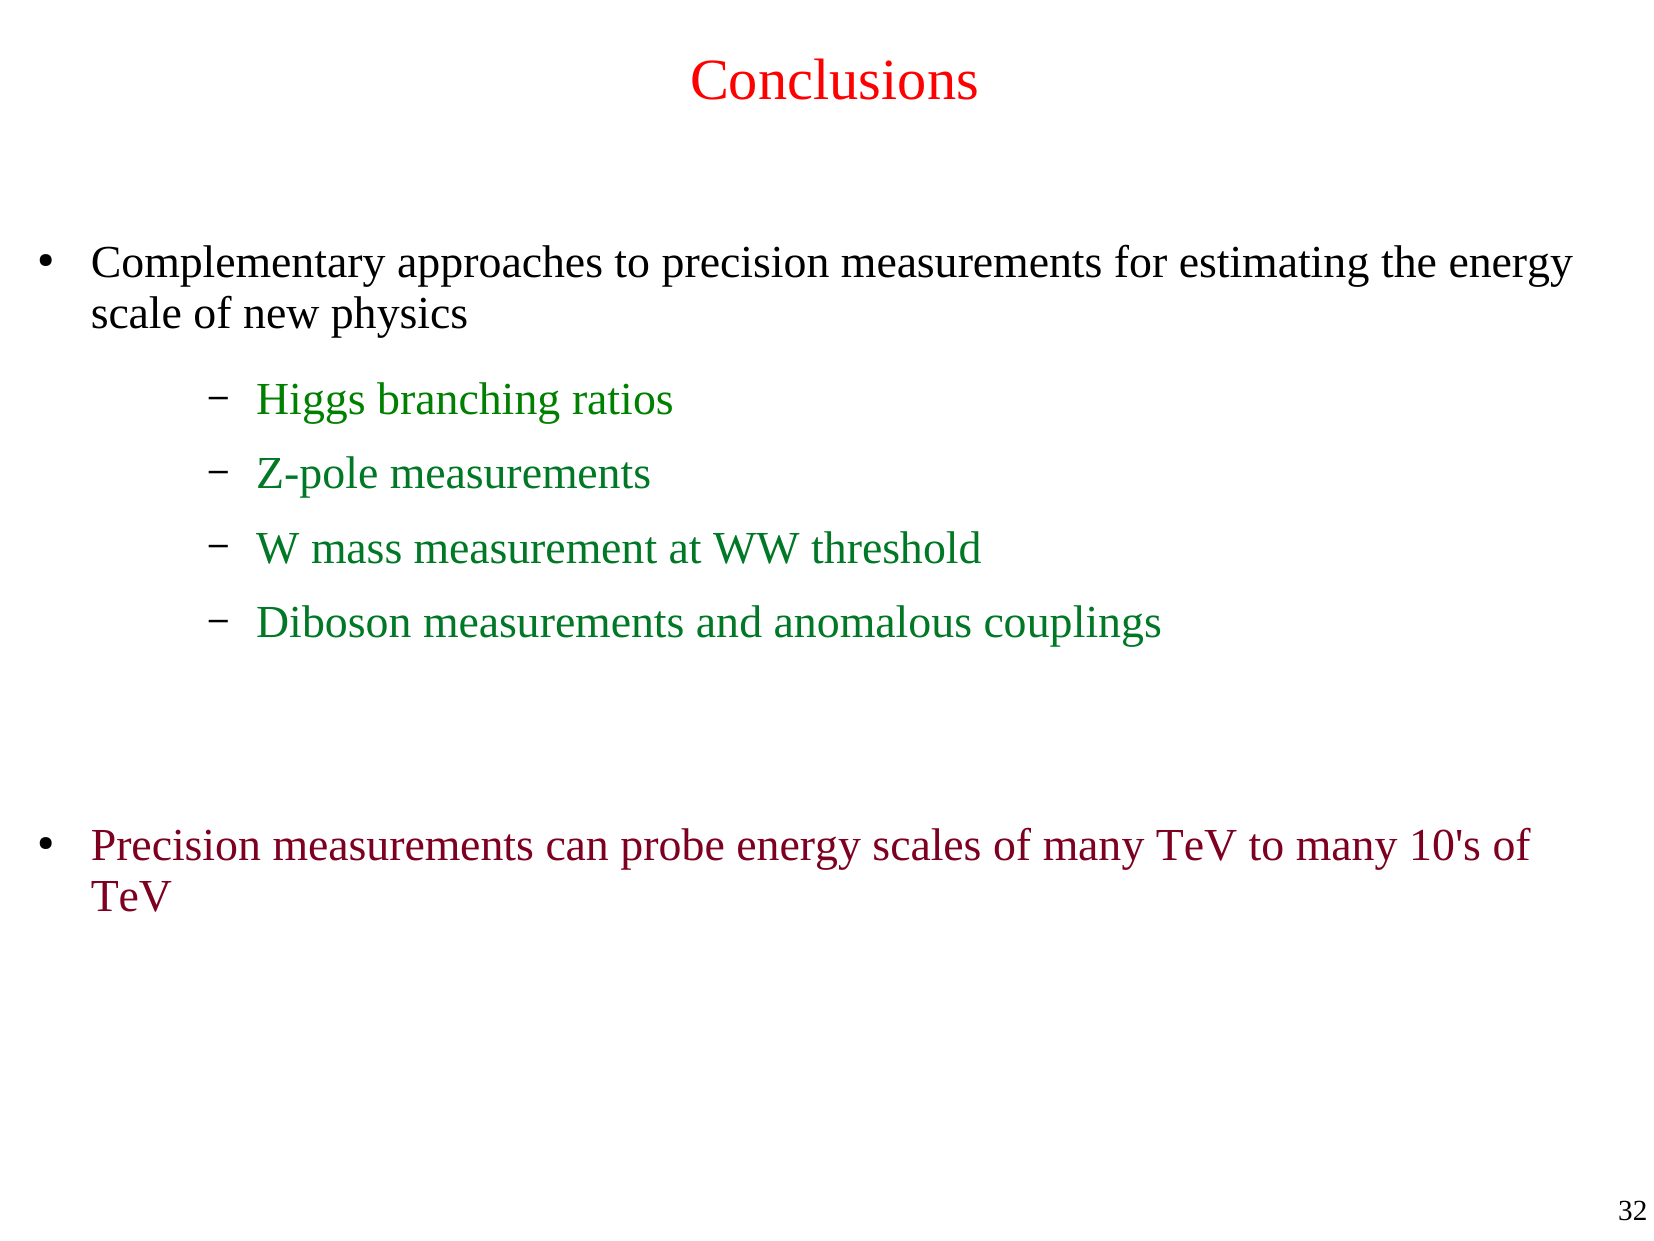

# Conclusions
Complementary approaches to precision measurements for estimating the energy scale of new physics
Higgs branching ratios
Z-pole measurements
W mass measurement at WW threshold
Diboson measurements and anomalous couplings
Precision measurements can probe energy scales of many TeV to many 10's of TeV
32